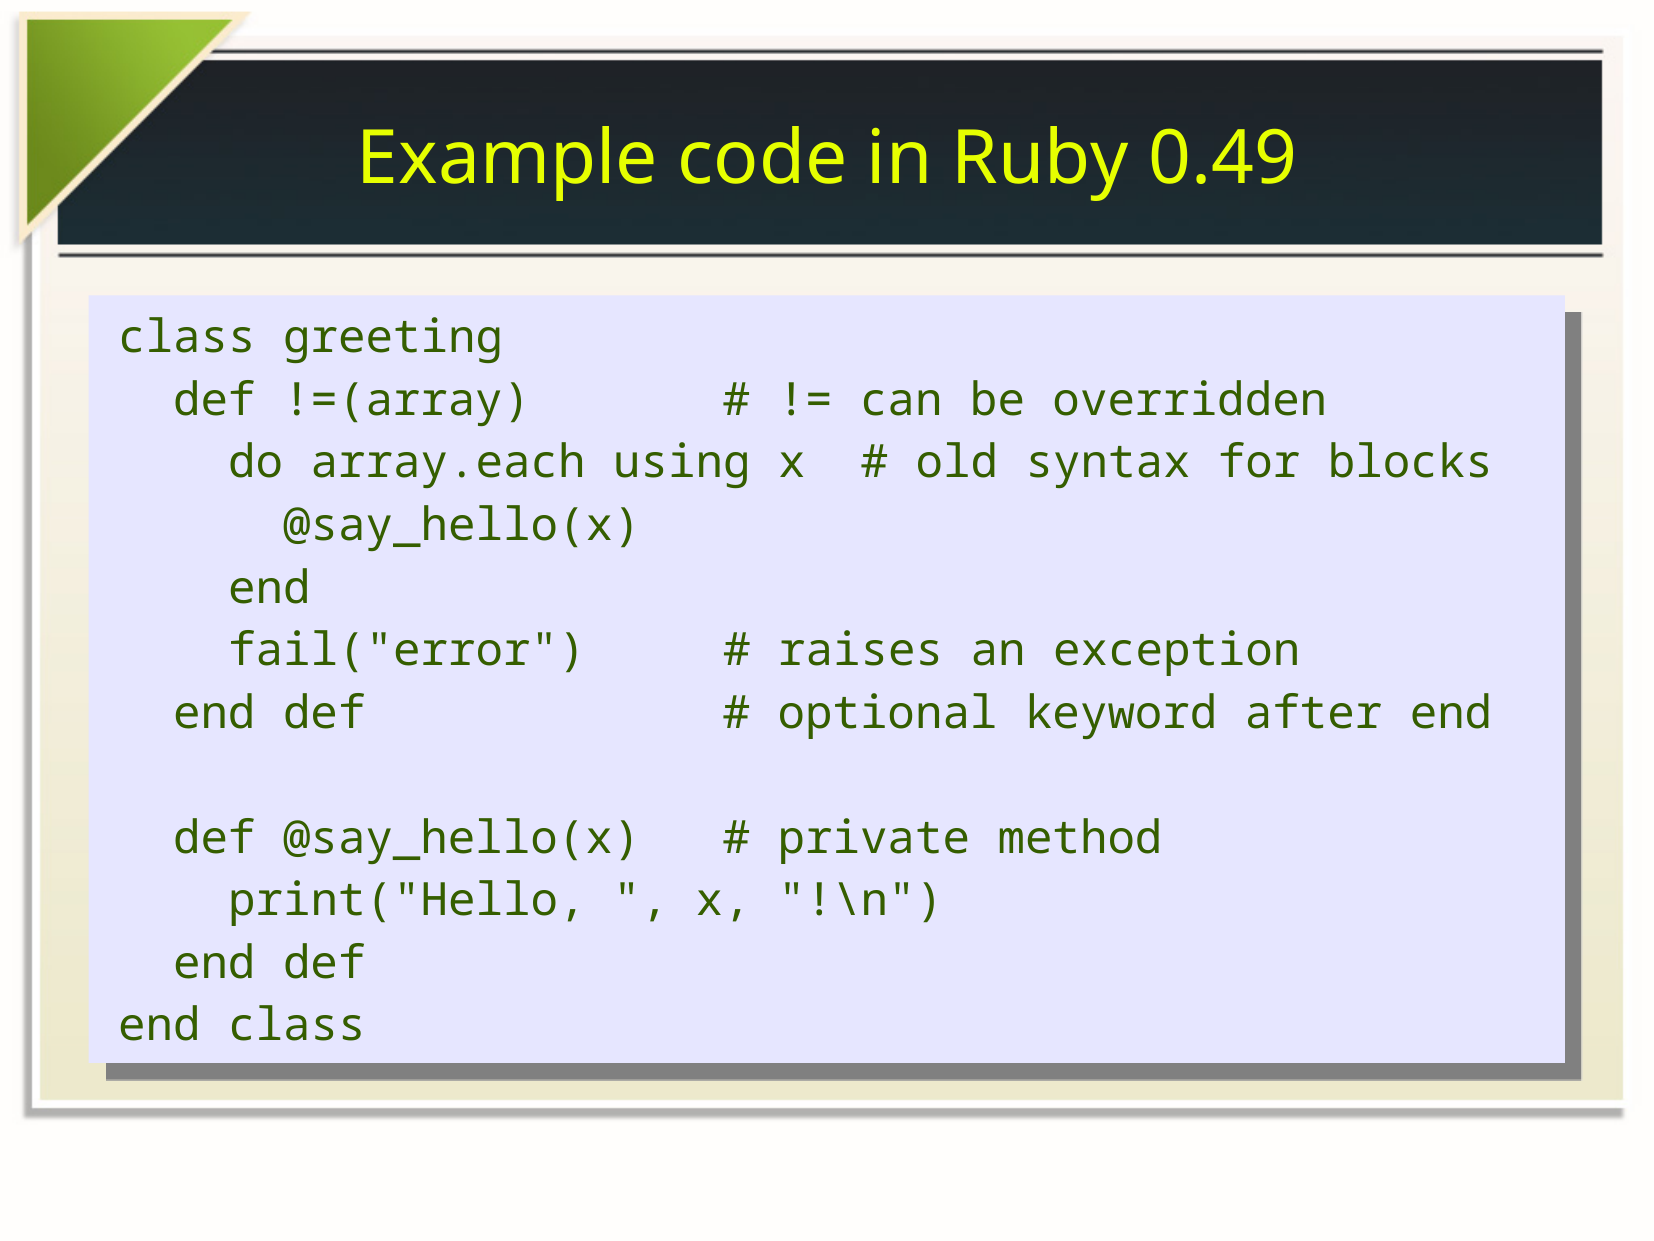

# Example code in Ruby 0.49
class greeting
 def !=(array) # != can be overridden
 do array.each using x # old syntax for blocks
 @say_hello(x)
 end
 fail("error") # raises an exception
 end def # optional keyword after end
 def @say_hello(x) # private method
 print("Hello, ", x, "!\n")
 end def
end class